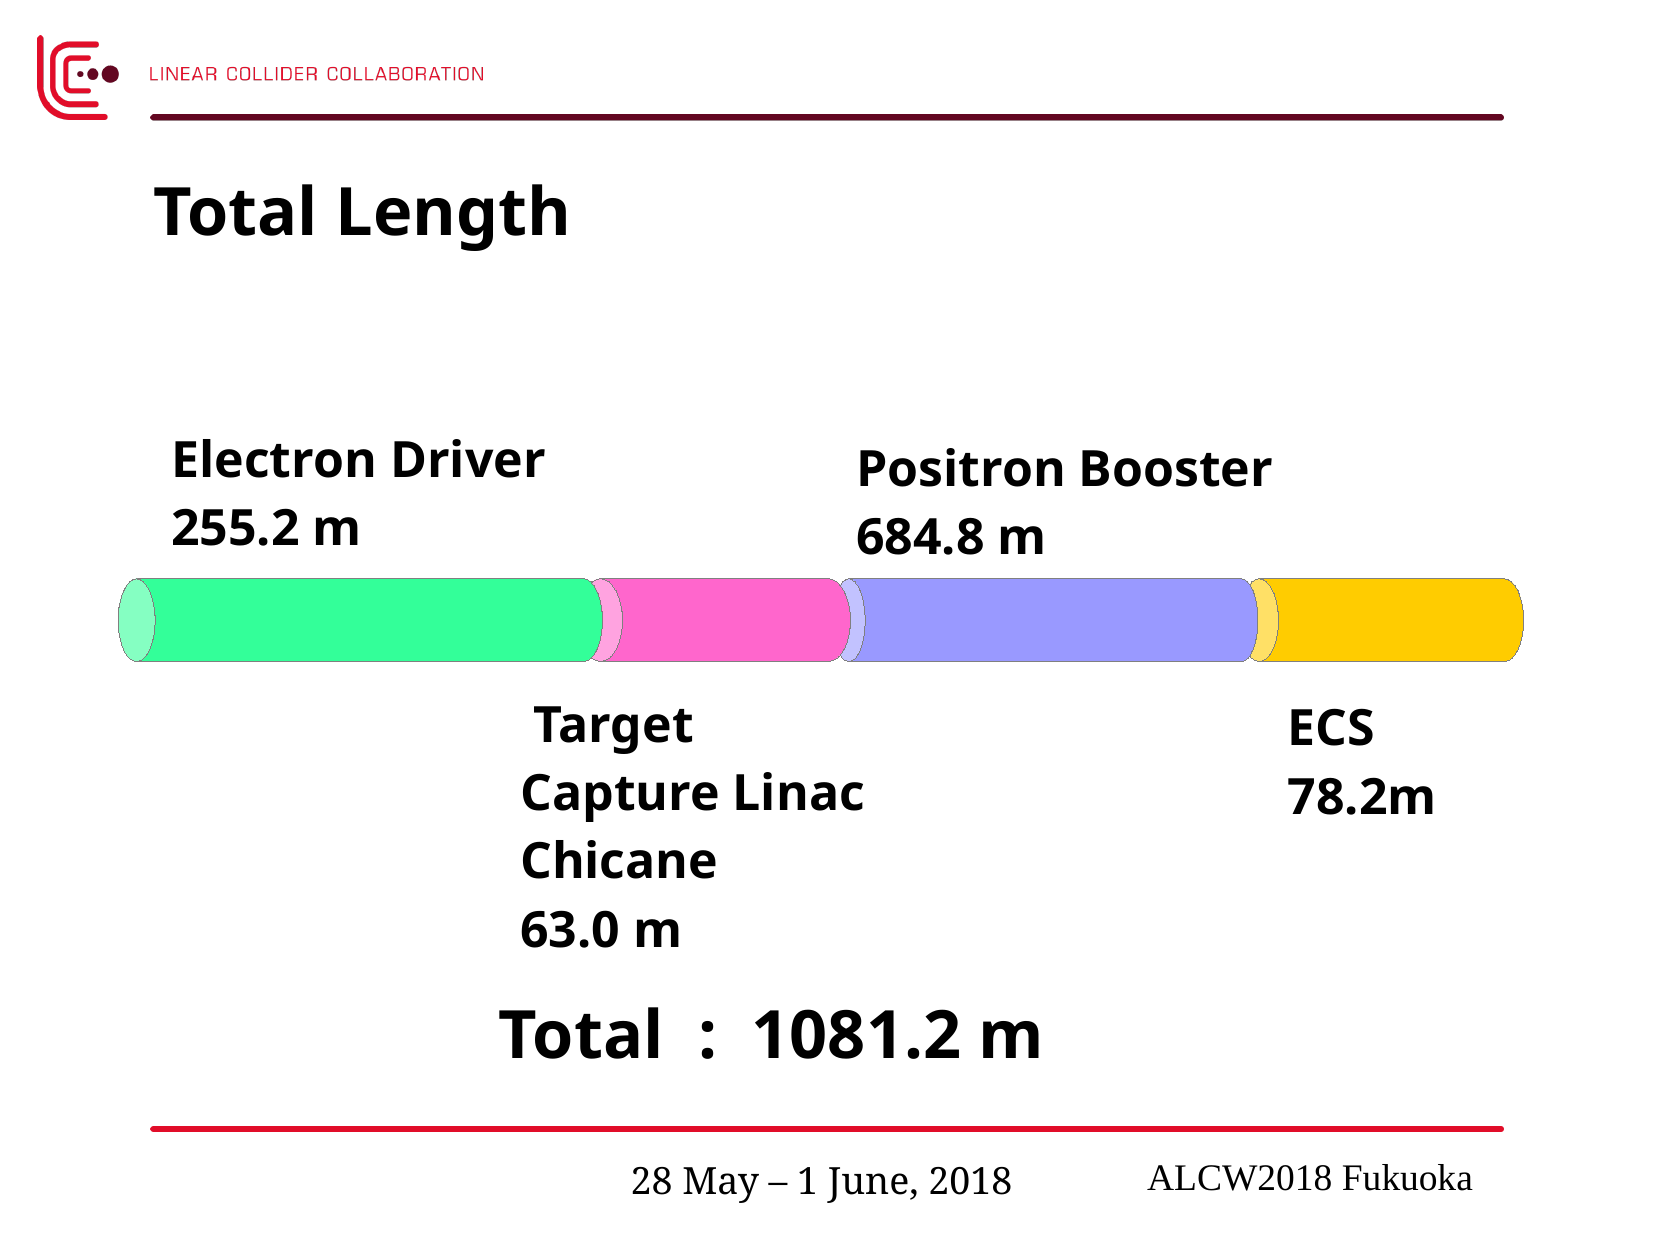

# Total Length
Electron Driver
255.2 m
Positron Booster
684.8 m
 Target
Capture Linac
Chicane
63.0 m
ECS
78.2m
Total : 1081.2 m